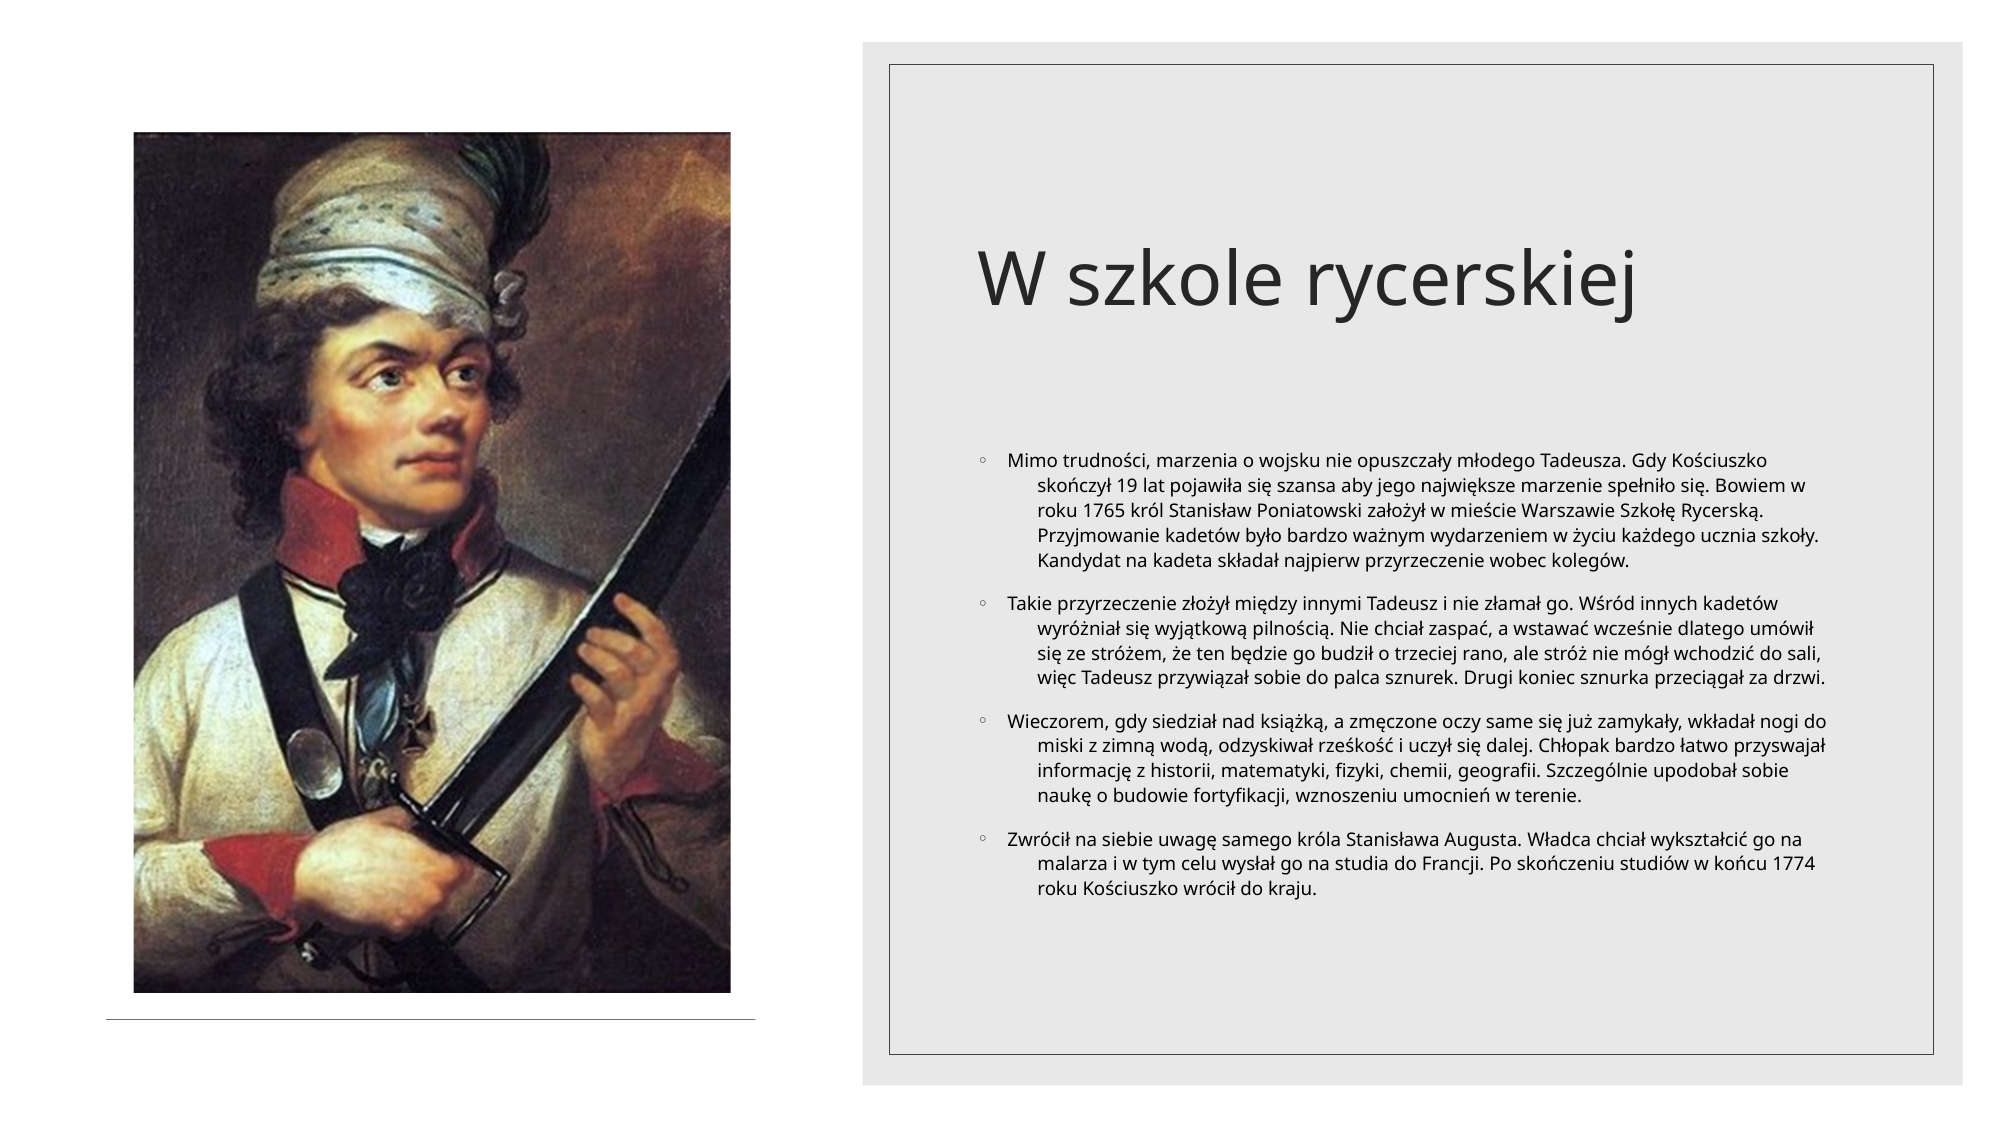

# W szkole rycerskiej
Mimo trudności, marzenia o wojsku nie opuszczały młodego Tadeusza. Gdy Kościuszko skończył 19 lat pojawiła się szansa aby jego największe marzenie spełniło się. Bowiem w roku 1765 król Stanisław Poniatowski założył w mieście Warszawie Szkołę Rycerską. Przyjmowanie kadetów było bardzo ważnym wydarzeniem w życiu każdego ucznia szkoły. Kandydat na kadeta składał najpierw przyrzeczenie wobec kolegów.
Takie przyrzeczenie złożył między innymi Tadeusz i nie złamał go. Wśród innych kadetów wyróżniał się wyjątkową pilnością. Nie chciał zaspać, a wstawać wcześnie dlatego umówił się ze stróżem, że ten będzie go budził o trzeciej rano, ale stróż nie mógł wchodzić do sali, więc Tadeusz przywiązał sobie do palca sznurek. Drugi koniec sznurka przeciągał za drzwi.
Wieczorem, gdy siedział nad książką, a zmęczone oczy same się już zamykały, wkładał nogi do miski z zimną wodą, odzyskiwał rześkość i uczył się dalej. Chłopak bardzo łatwo przyswajał informację z historii, matematyki, fizyki, chemii, geografii. Szczególnie upodobał sobie naukę o budowie fortyfikacji, wznoszeniu umocnień w terenie.
Zwrócił na siebie uwagę samego króla Stanisława Augusta. Władca chciał wykształcić go na malarza i w tym celu wysłał go na studia do Francji. Po skończeniu studiów w końcu 1774 roku Kościuszko wrócił do kraju.